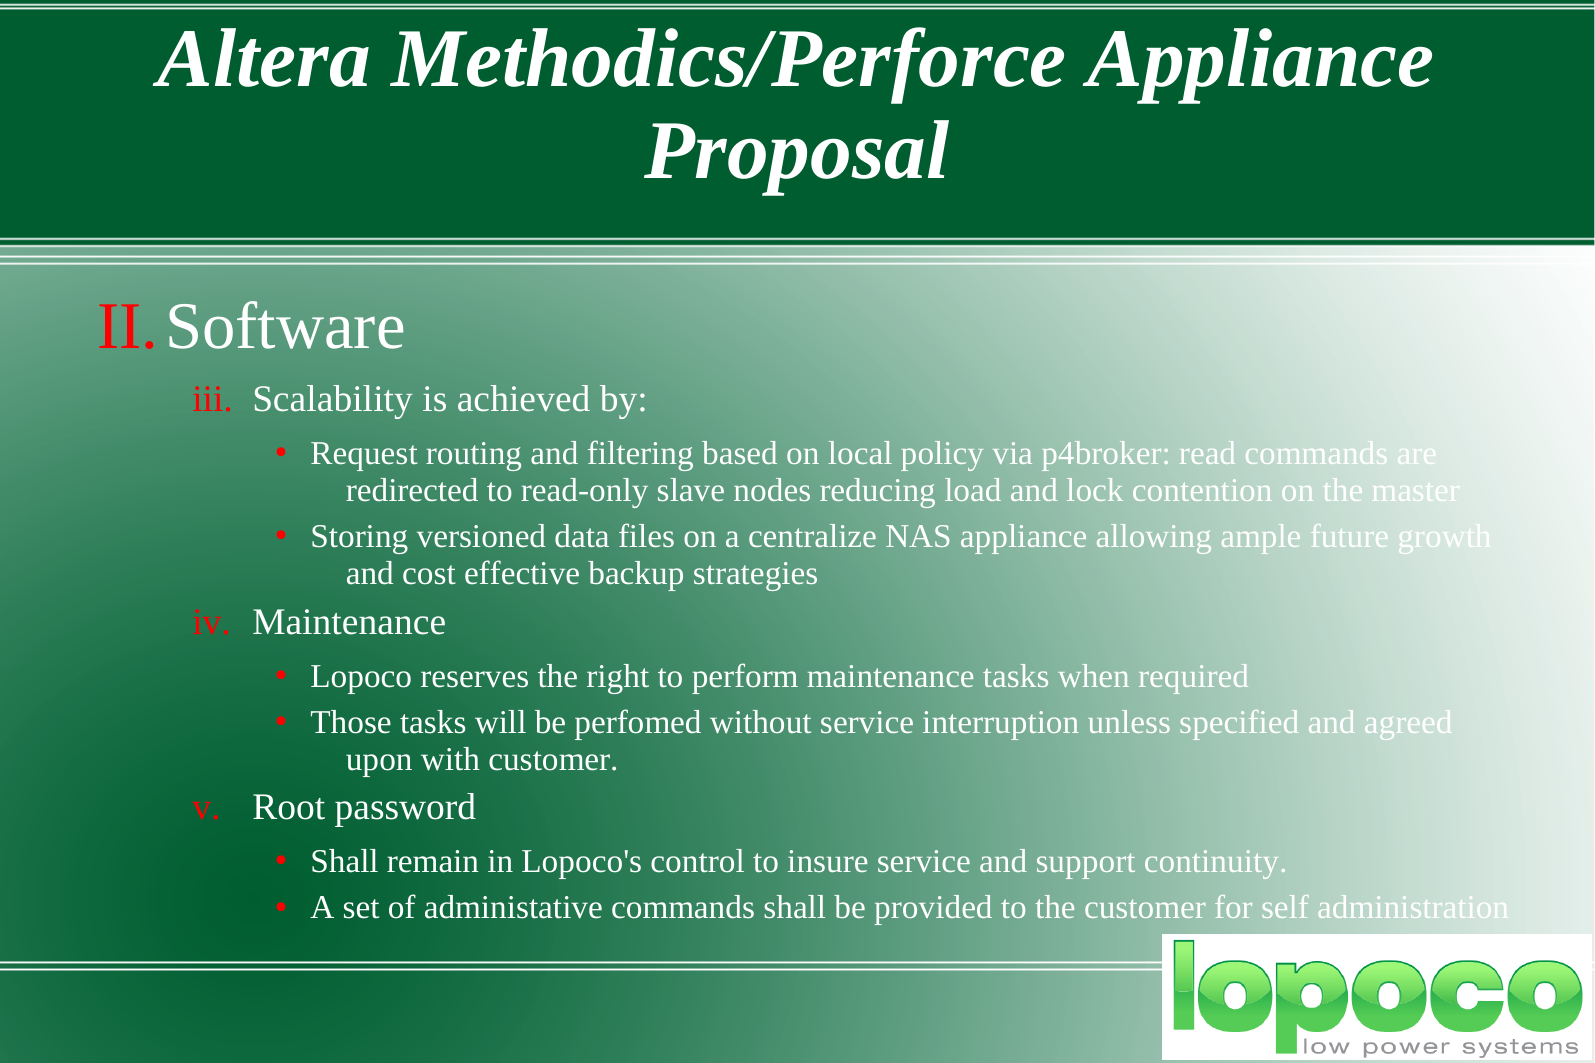

# Altera Methodics/Perforce Appliance Proposal
Software
Scalability is achieved by:
Request routing and filtering based on local policy via p4broker: read commands are redirected to read-only slave nodes reducing load and lock contention on the master
Storing versioned data files on a centralize NAS appliance allowing ample future growth and cost effective backup strategies
Maintenance
Lopoco reserves the right to perform maintenance tasks when required
Those tasks will be perfomed without service interruption unless specified and agreed upon with customer.
Root password
Shall remain in Lopoco's control to insure service and support continuity.
A set of administative commands shall be provided to the customer for self administration